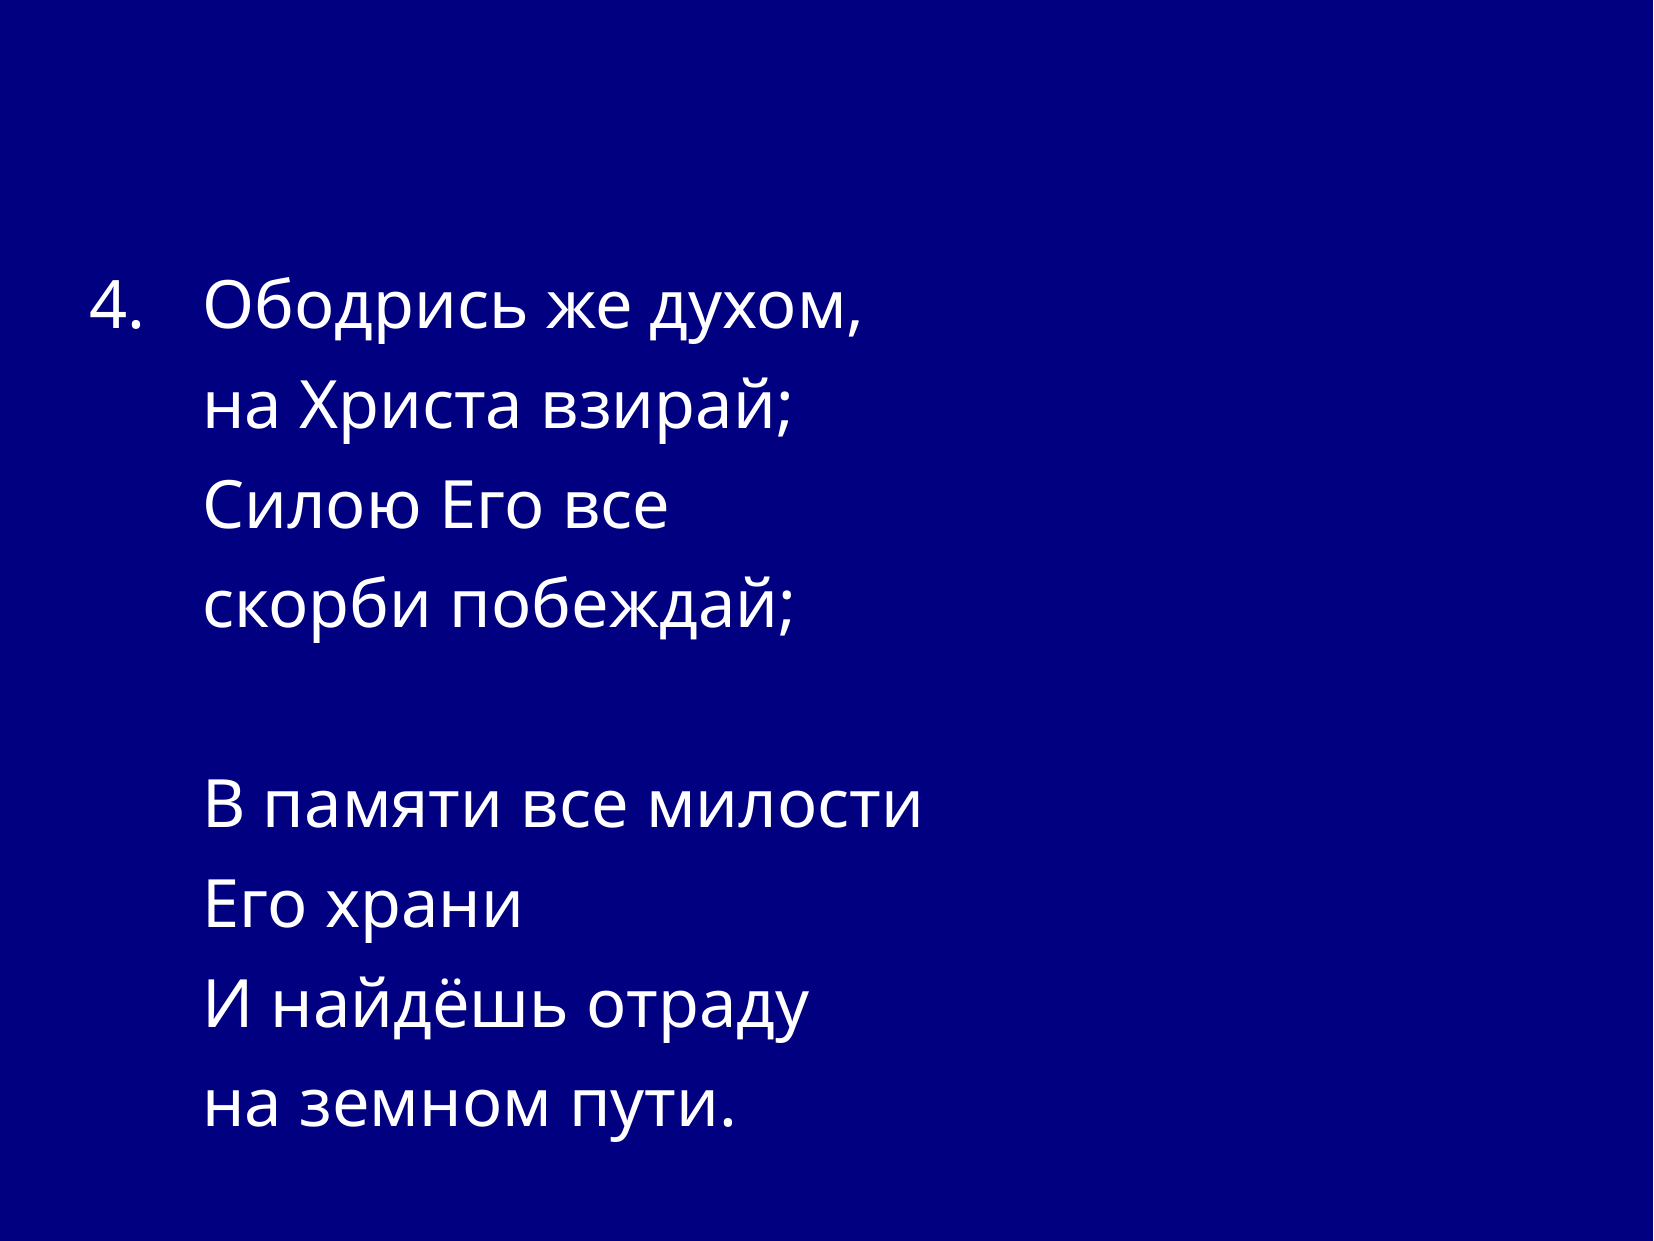

4.	Ободрись же духом,
	на Христа взирай;
	Силою Его все
	скорби побеждай;
	В памяти все милости
	Его храни
	И найдёшь отраду
	на земном пути.